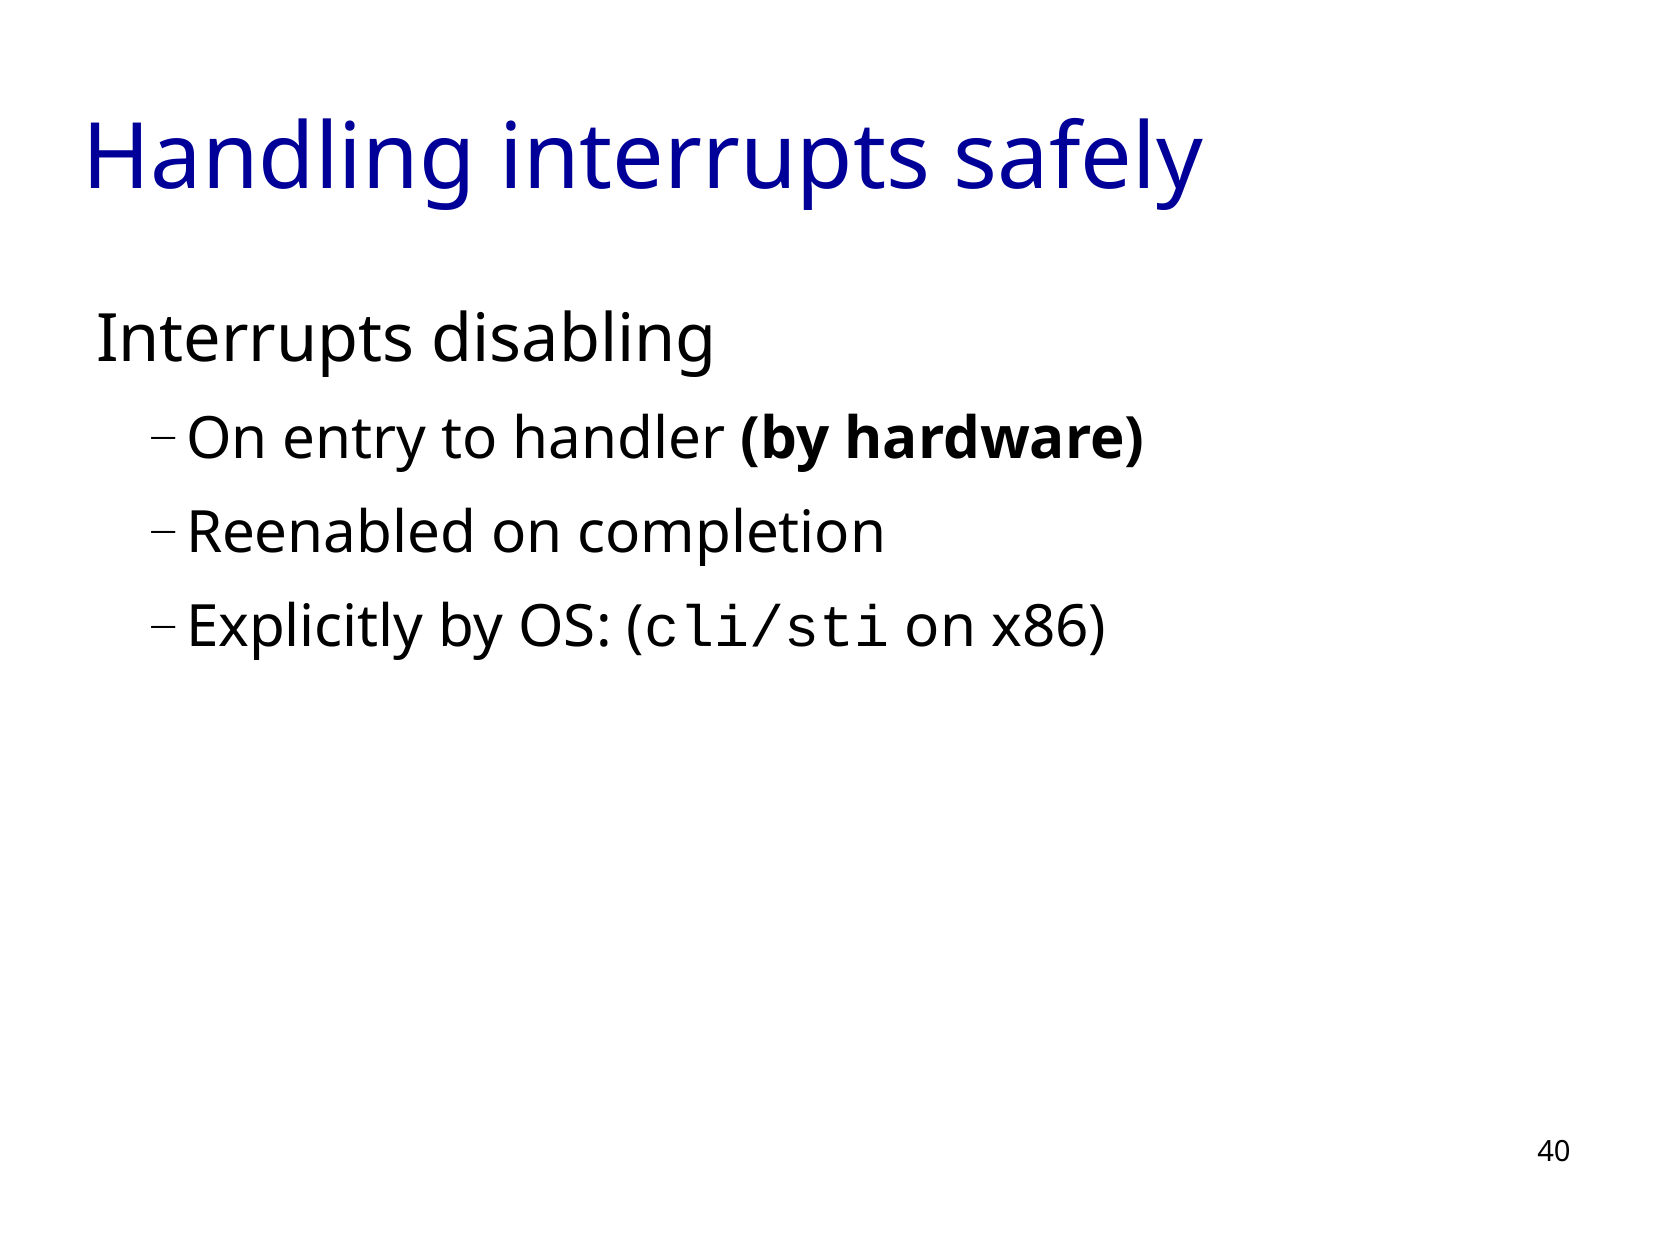

# Handling interrupts safely
Interrupts disabling
On entry to handler (by hardware)
Reenabled on completion
Explicitly by OS: (cli/sti on x86)
40